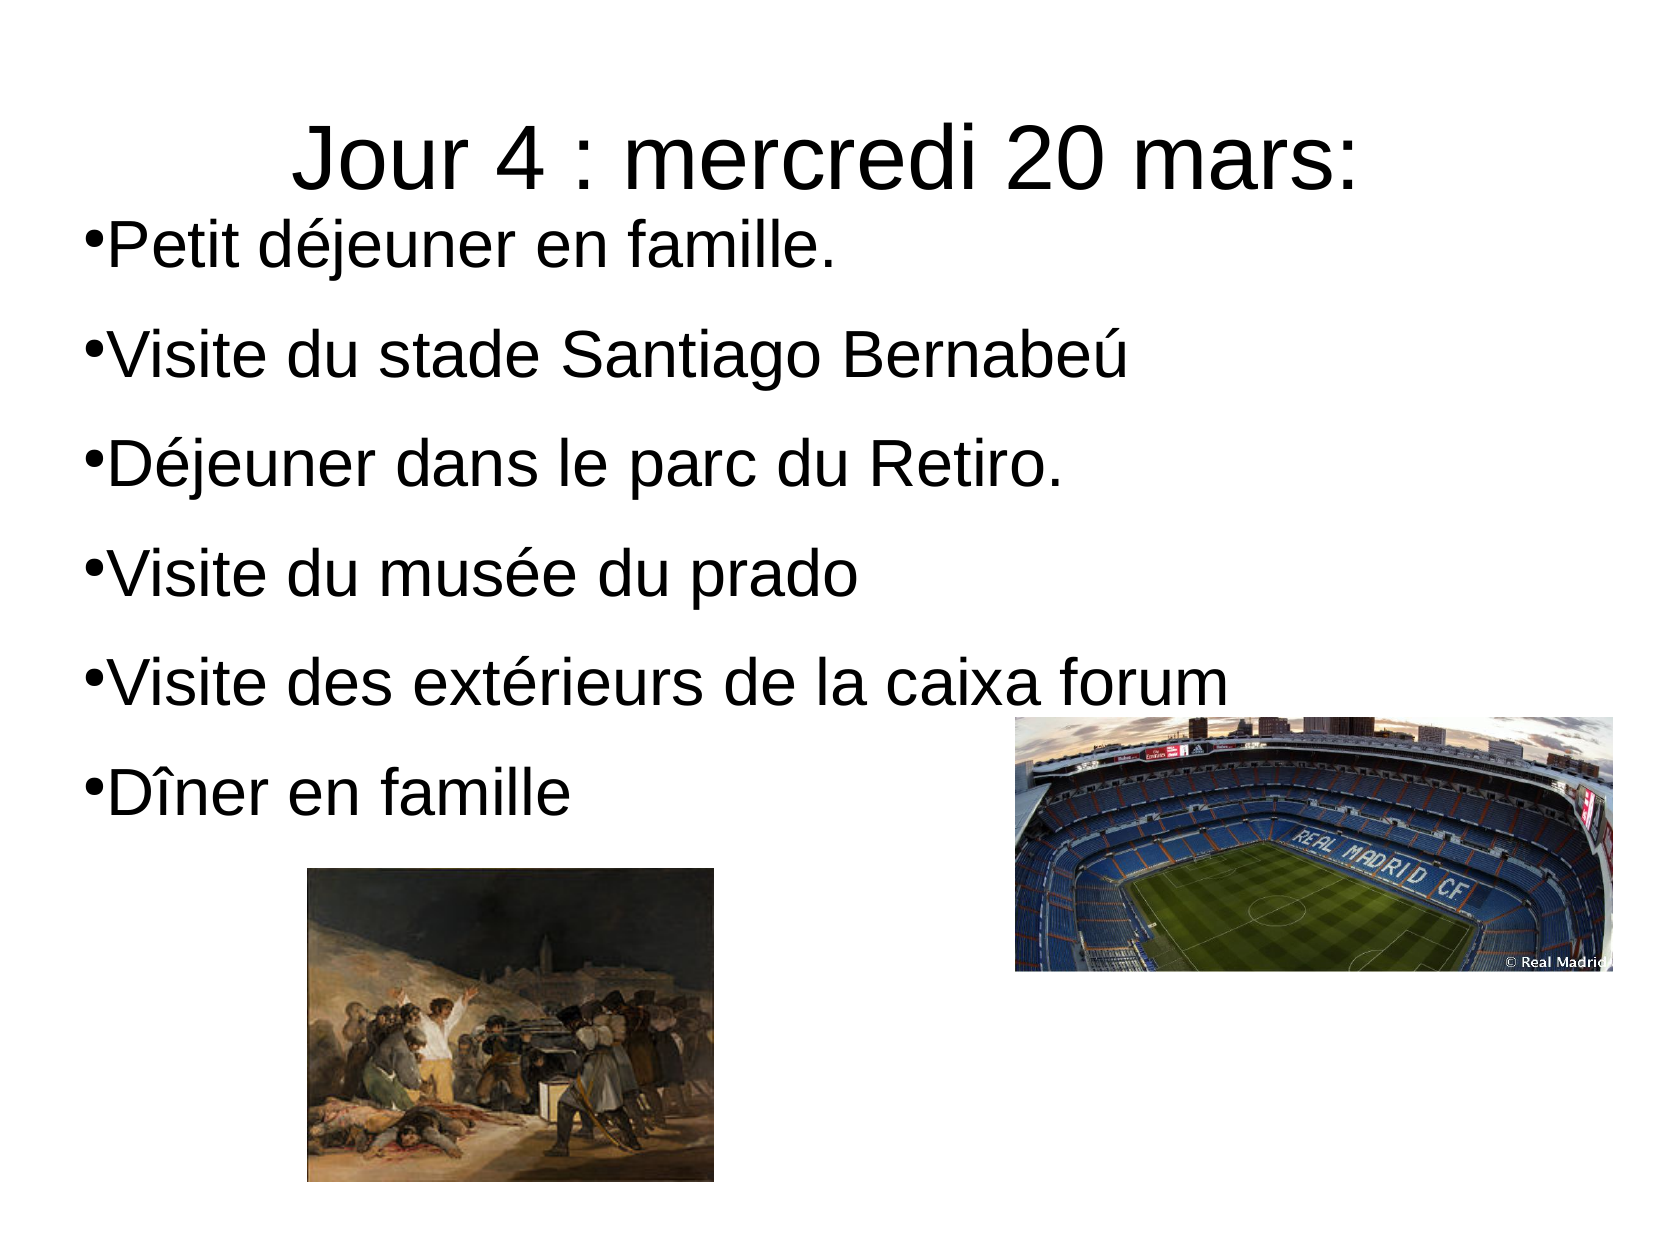

# Jour 4 : mercredi 20 mars:
Petit déjeuner en famille.
Visite du stade Santiago Bernabeú
Déjeuner dans le parc du Retiro.
Visite du musée du prado
Visite des extérieurs de la caixa forum
Dîner en famille